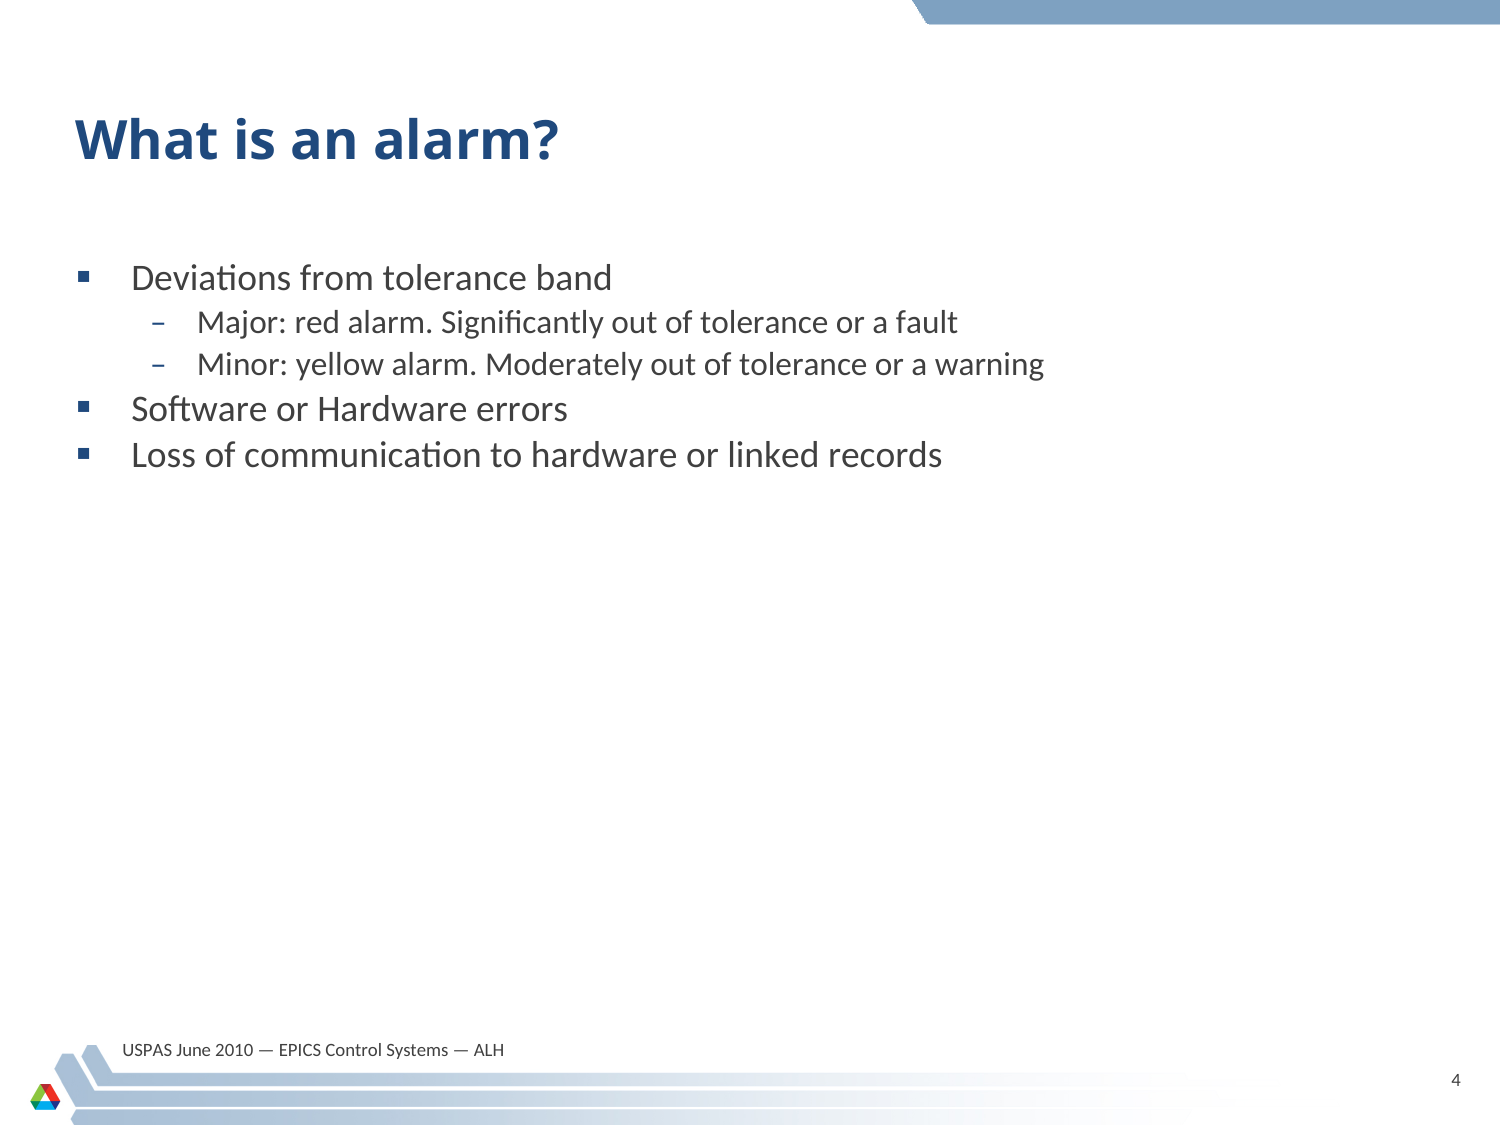

# What is an alarm?
Deviations from tolerance band
Major: red alarm. Significantly out of tolerance or a fault
Minor: yellow alarm. Moderately out of tolerance or a warning
Software or Hardware errors
Loss of communication to hardware or linked records
USPAS June 2010 — EPICS Control Systems — ALH
4